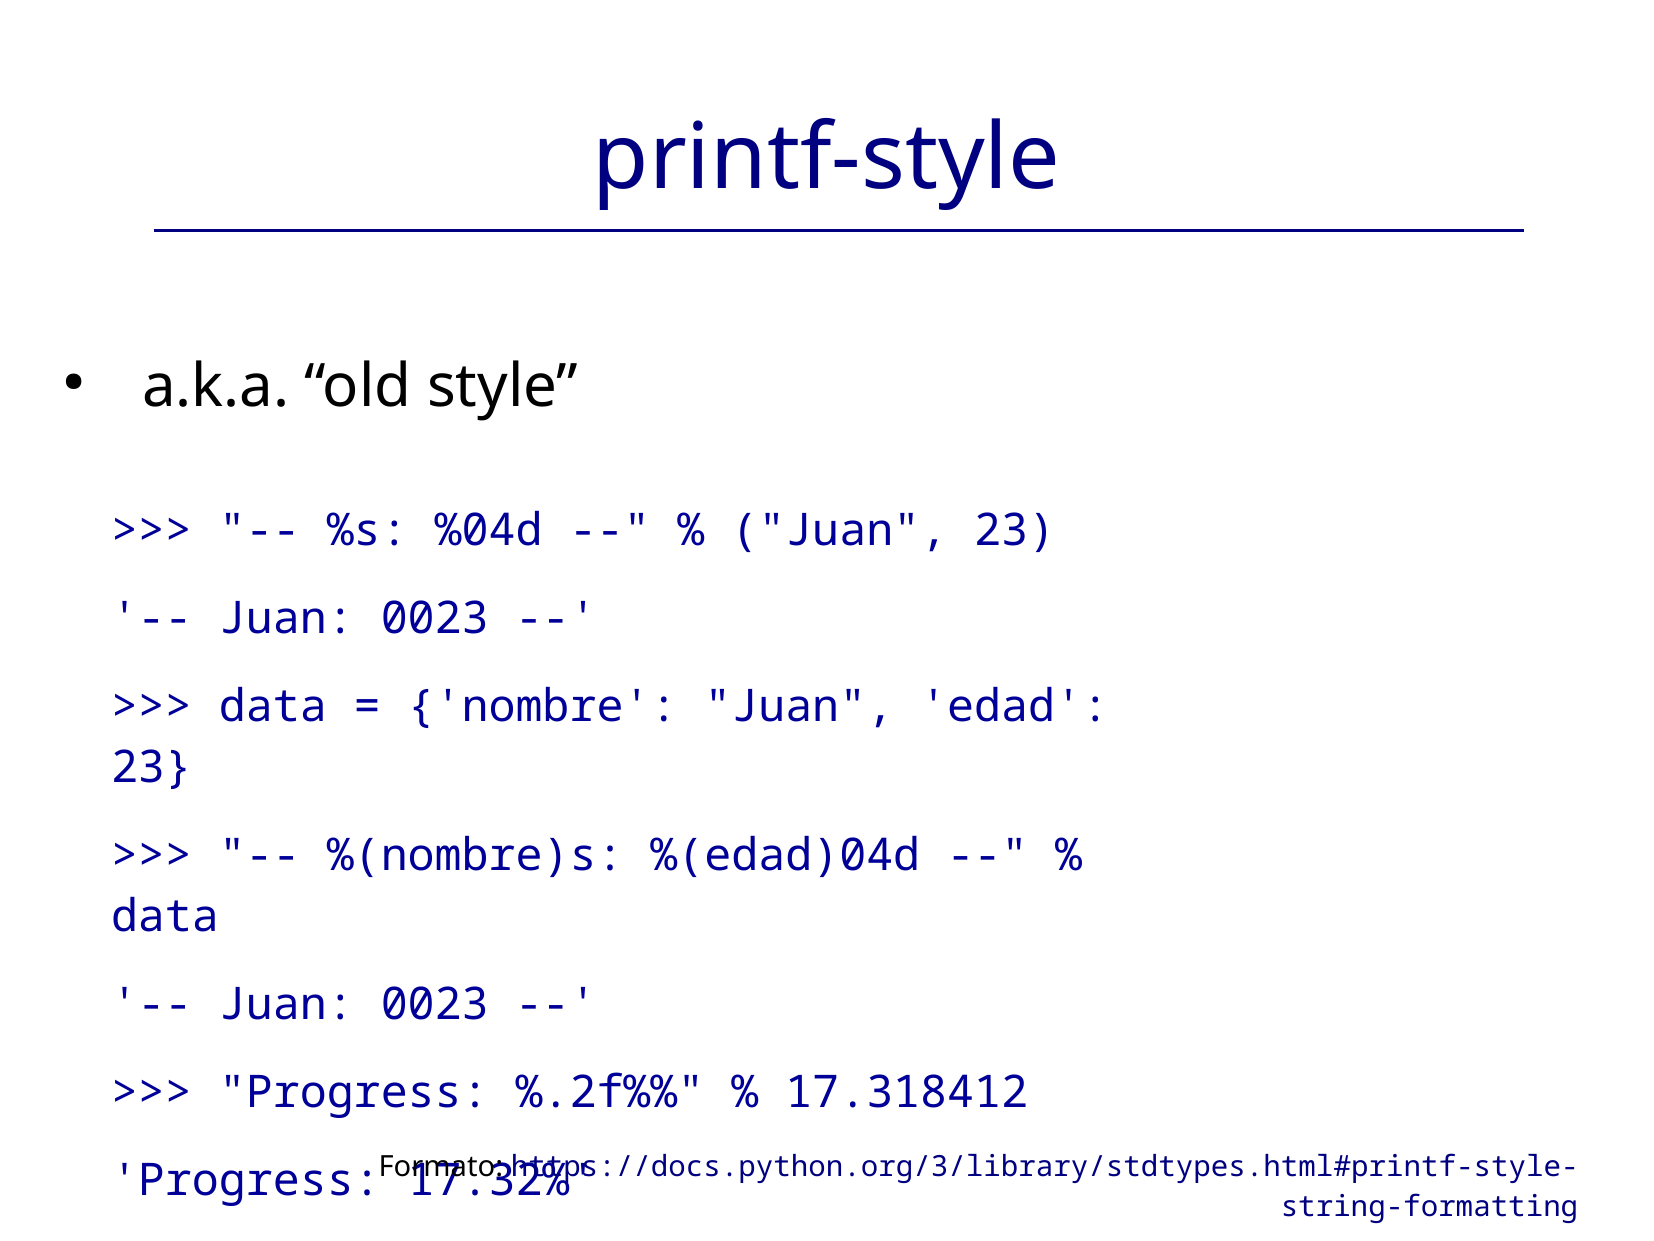

# printf-style
 a.k.a. “old style”
>>> "-- %s: %04d --" % ("Juan", 23)
'-- Juan: 0023 --'
>>> data = {'nombre': "Juan", 'edad': 23}
>>> "-- %(nombre)s: %(edad)04d --" % data
'-- Juan: 0023 --'
>>> "Progress: %.2f%%" % 17.318412
'Progress: 17.32%'
Formato: https://docs.python.org/3/library/stdtypes.html#printf-style-string-formatting